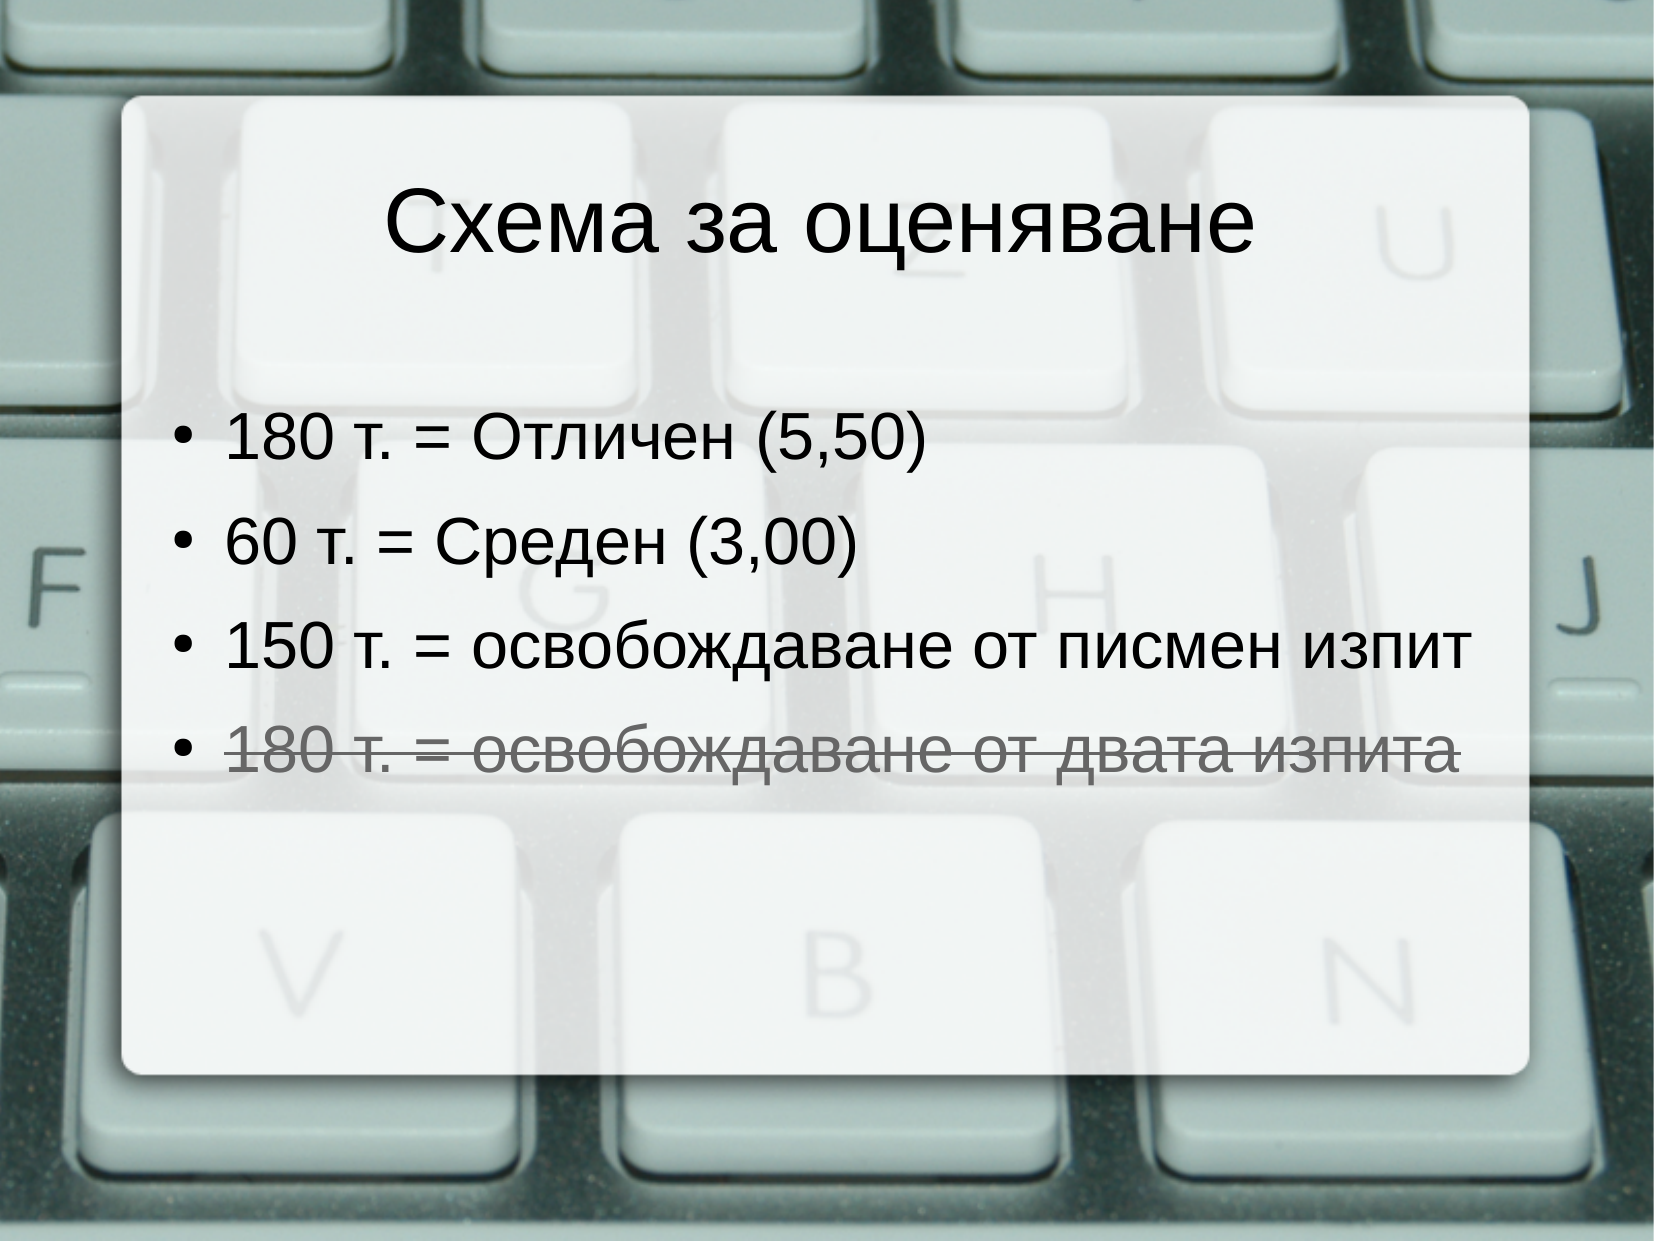

# Схема за оценяване
180 т. = Отличен (5,50)
60 т. = Среден (3,00)
150 т. = освобождаване от писмен изпит
180 т. = освобождаване от двата изпита